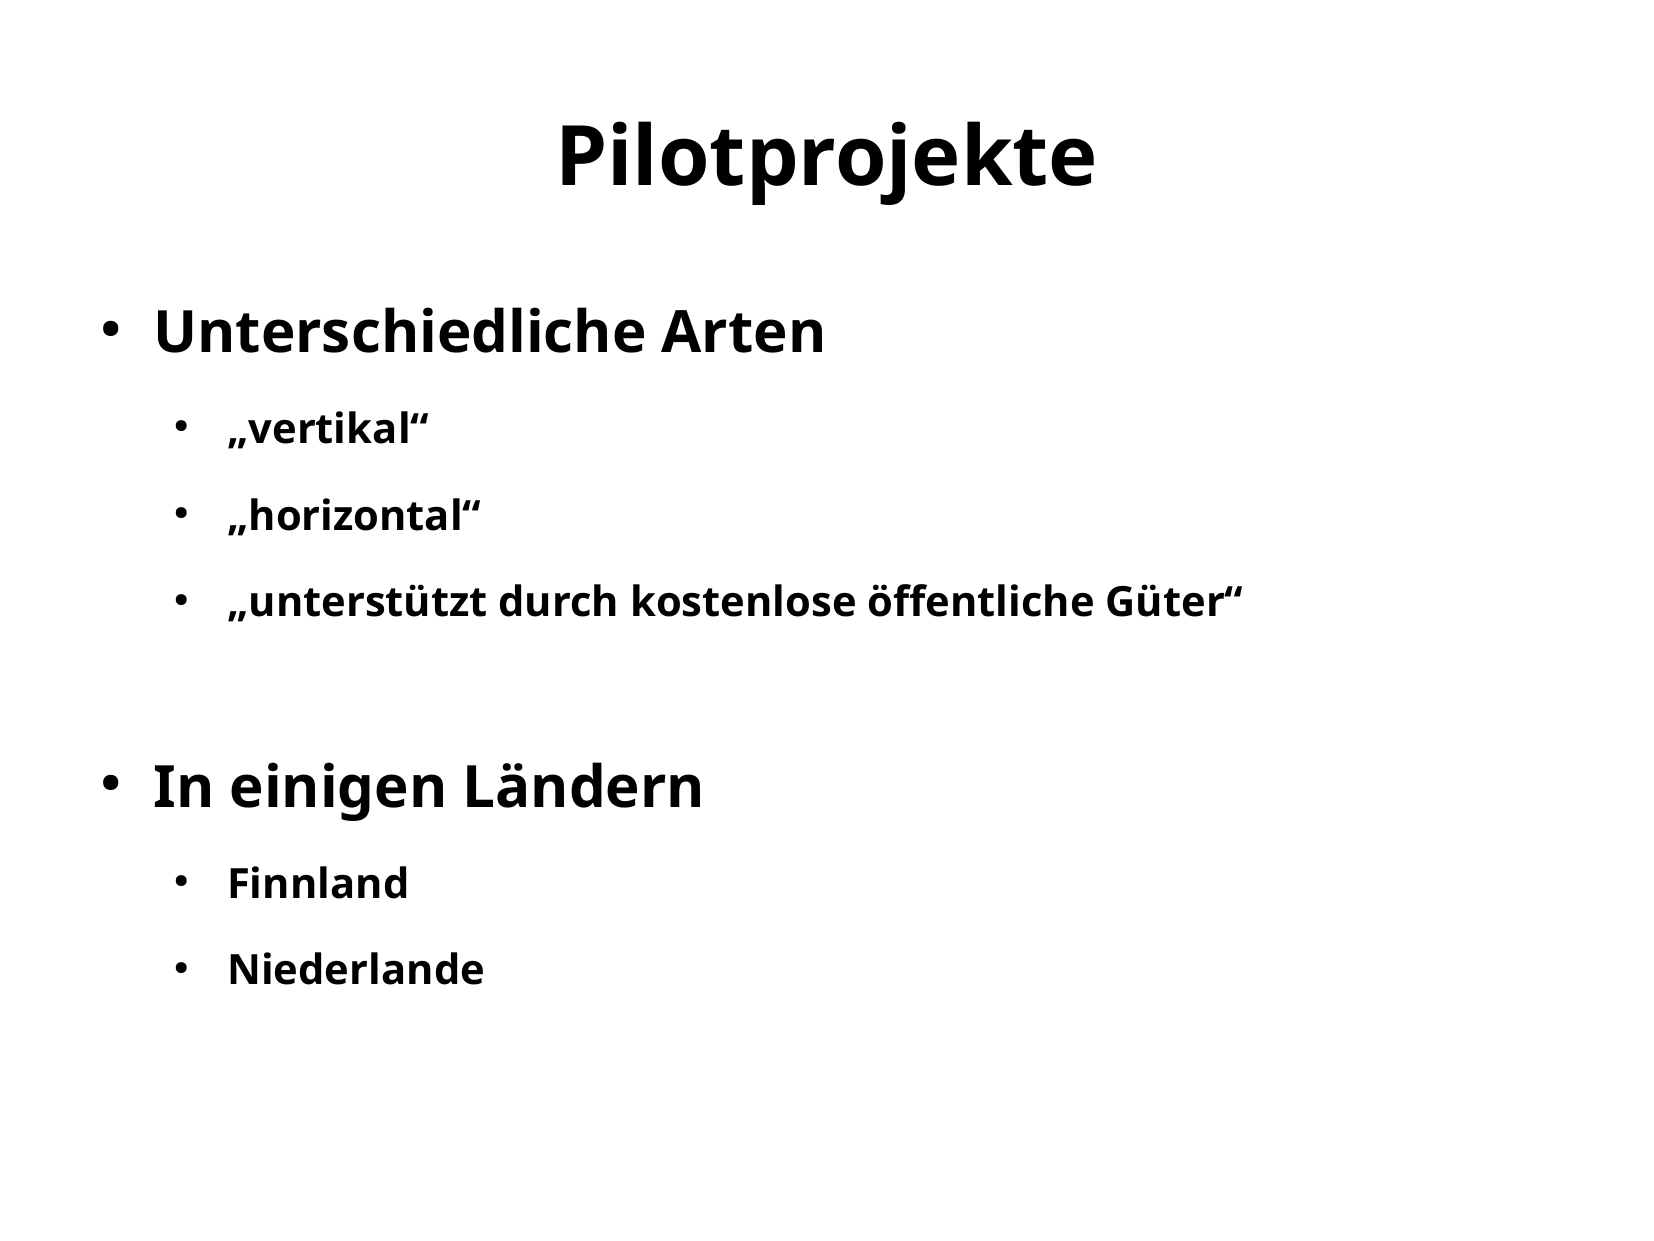

# Pilotprojekte
Unterschiedliche Arten
„vertikal“
„horizontal“
„unterstützt durch kostenlose öffentliche Güter“
In einigen Ländern
Finnland
Niederlande